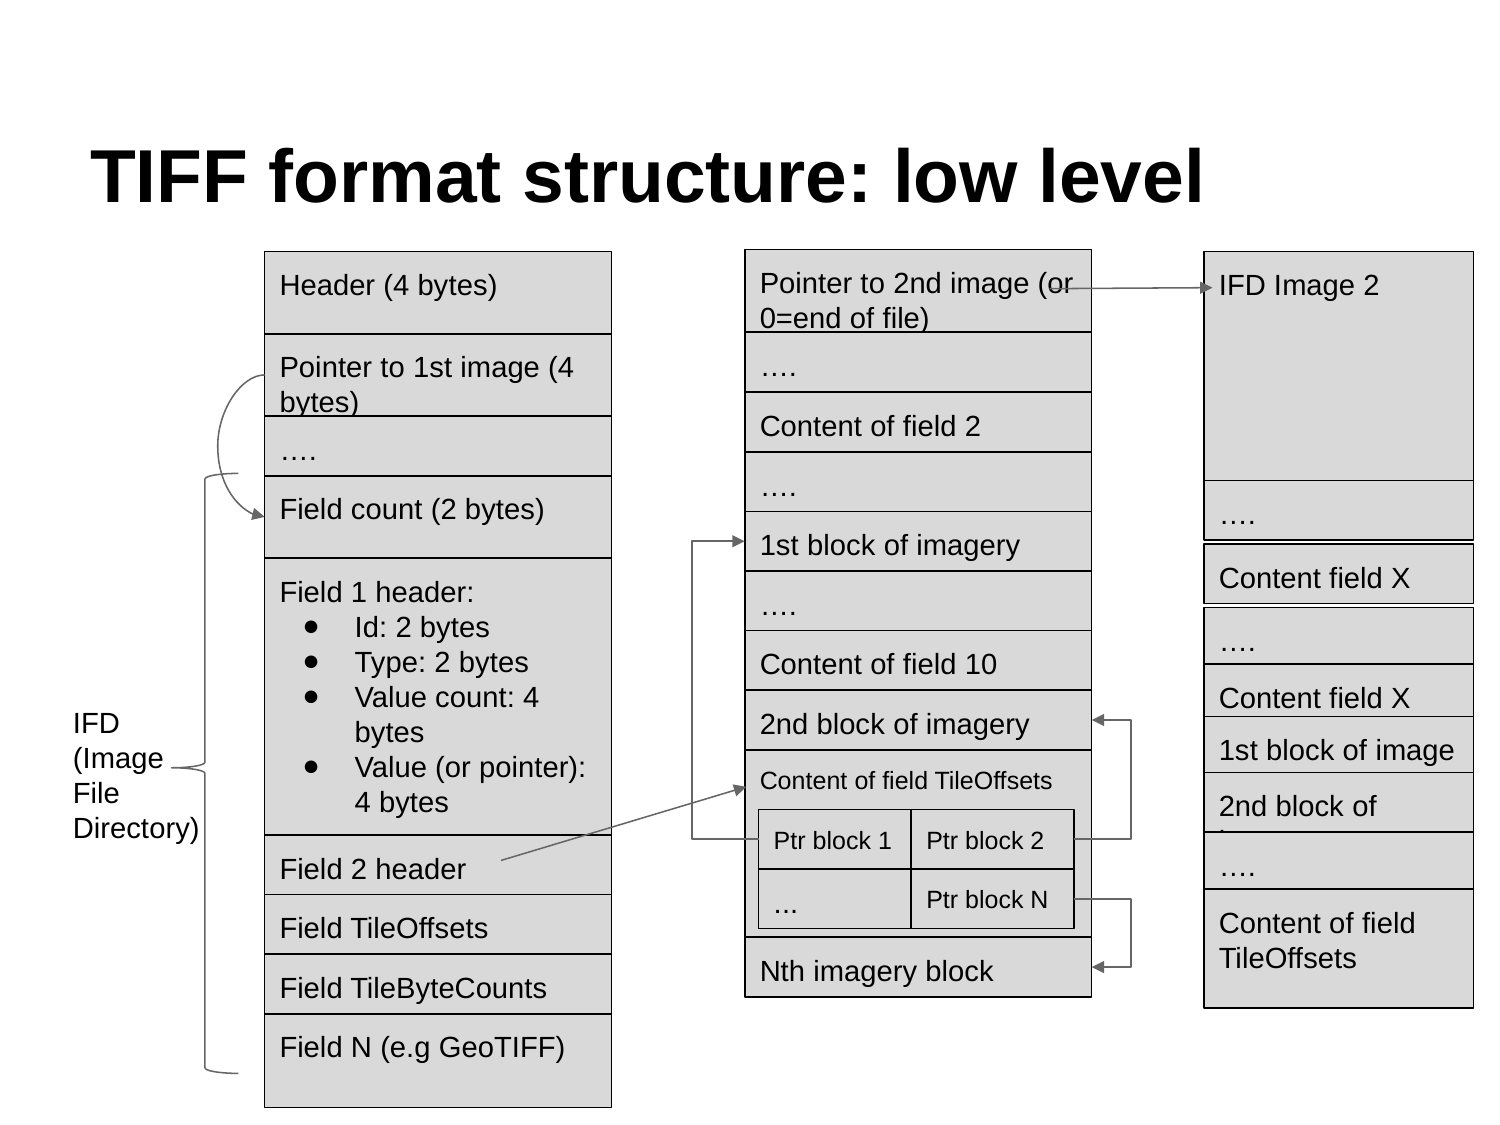

# TIFF format structure: low level
Pointer to 2nd image (or 0=end of file)
Header (4 bytes)
IFD Image 2
….
Pointer to 1st image (4 bytes)
Content of field 2
….
….
Field count (2 bytes)
….
1st block of imagery
Content field X
Field 1 header:
Id: 2 bytes
Type: 2 bytes
Value count: 4 bytes
Value (or pointer): 4 bytes
….
….
Content of field 10
Content field X
IFD
(Image
File
Directory)
2nd block of imagery
1st block of image
Content of field TileOffsets
2nd block of image
Ptr block 1
Ptr block 2
….
Field 2 header
...
Ptr block N
Content of field TileOffsets
Field TileOffsets
Nth imagery block
Field TileByteCounts
Field N (e.g GeoTIFF)